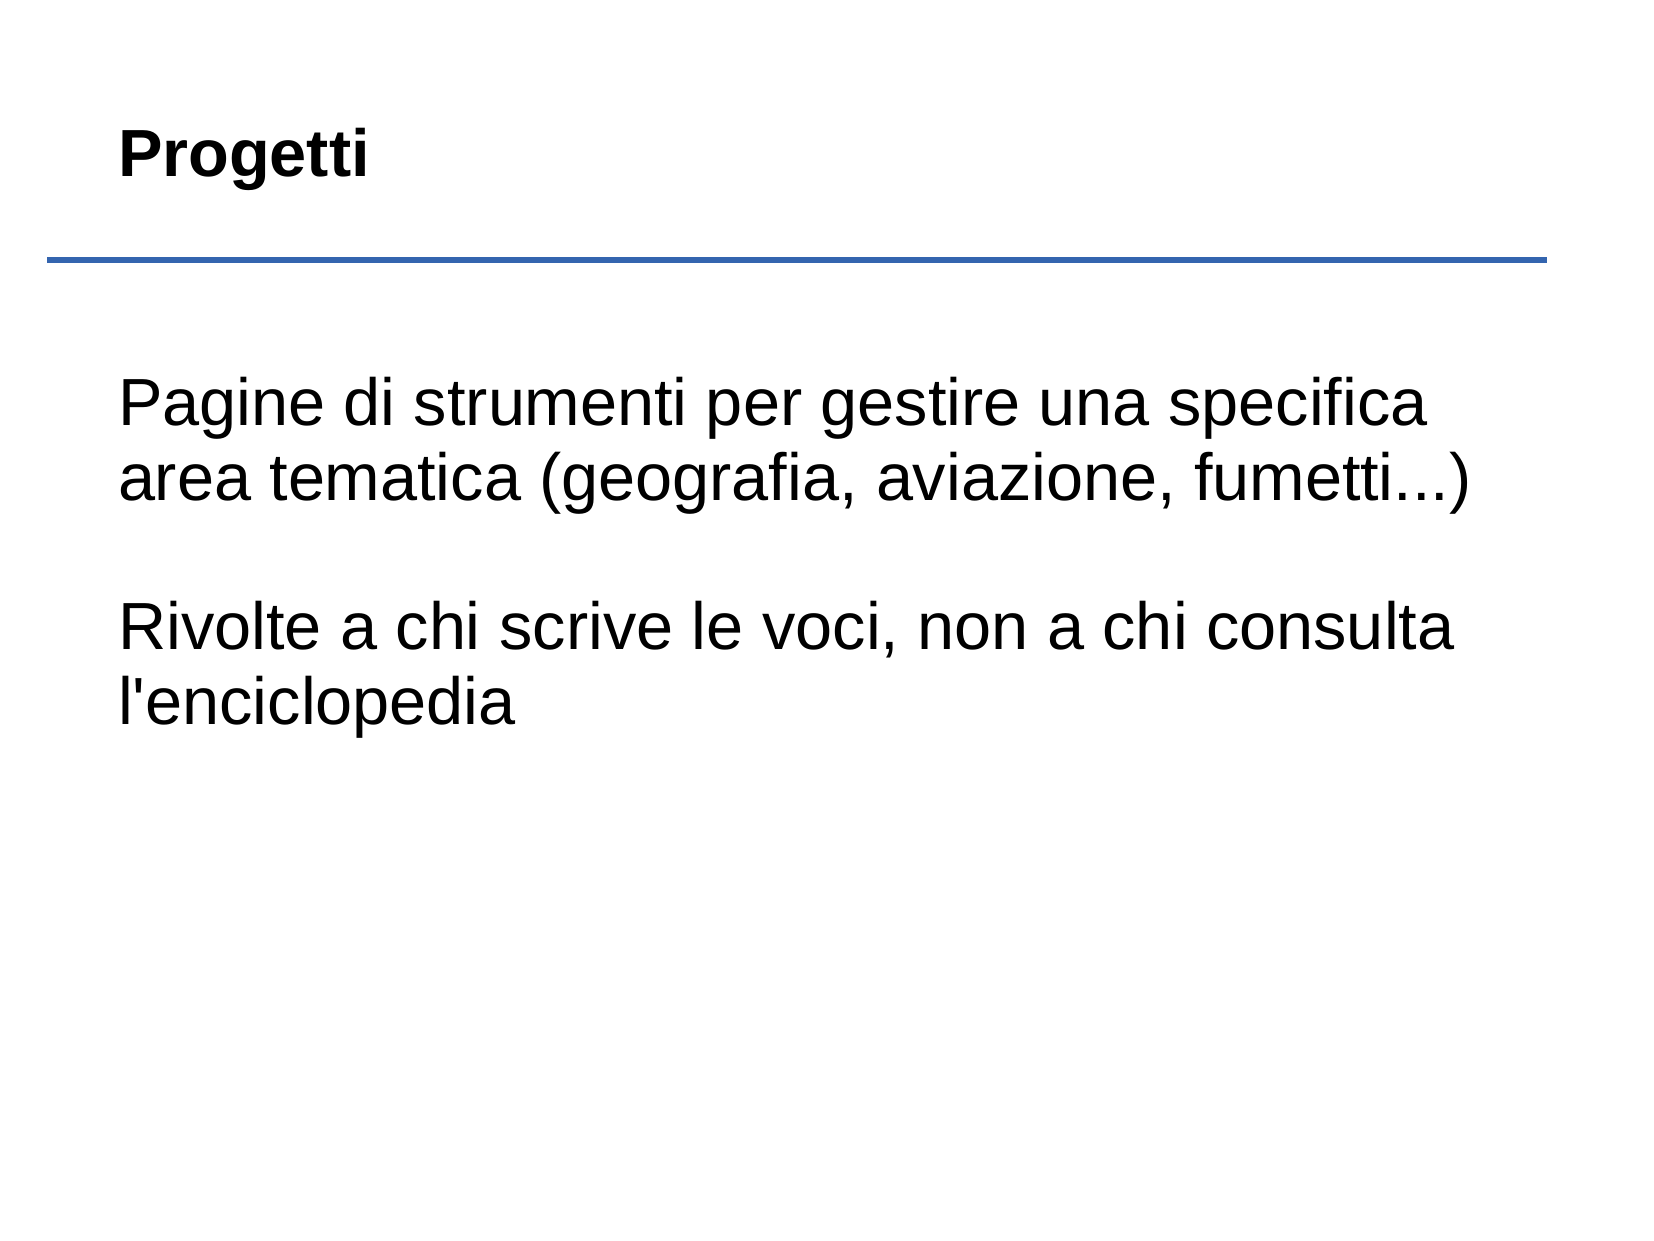

# Progetti
Pagine di strumenti per gestire una specifica area tematica (geografia, aviazione, fumetti...)
Rivolte a chi scrive le voci, non a chi consulta l'enciclopedia